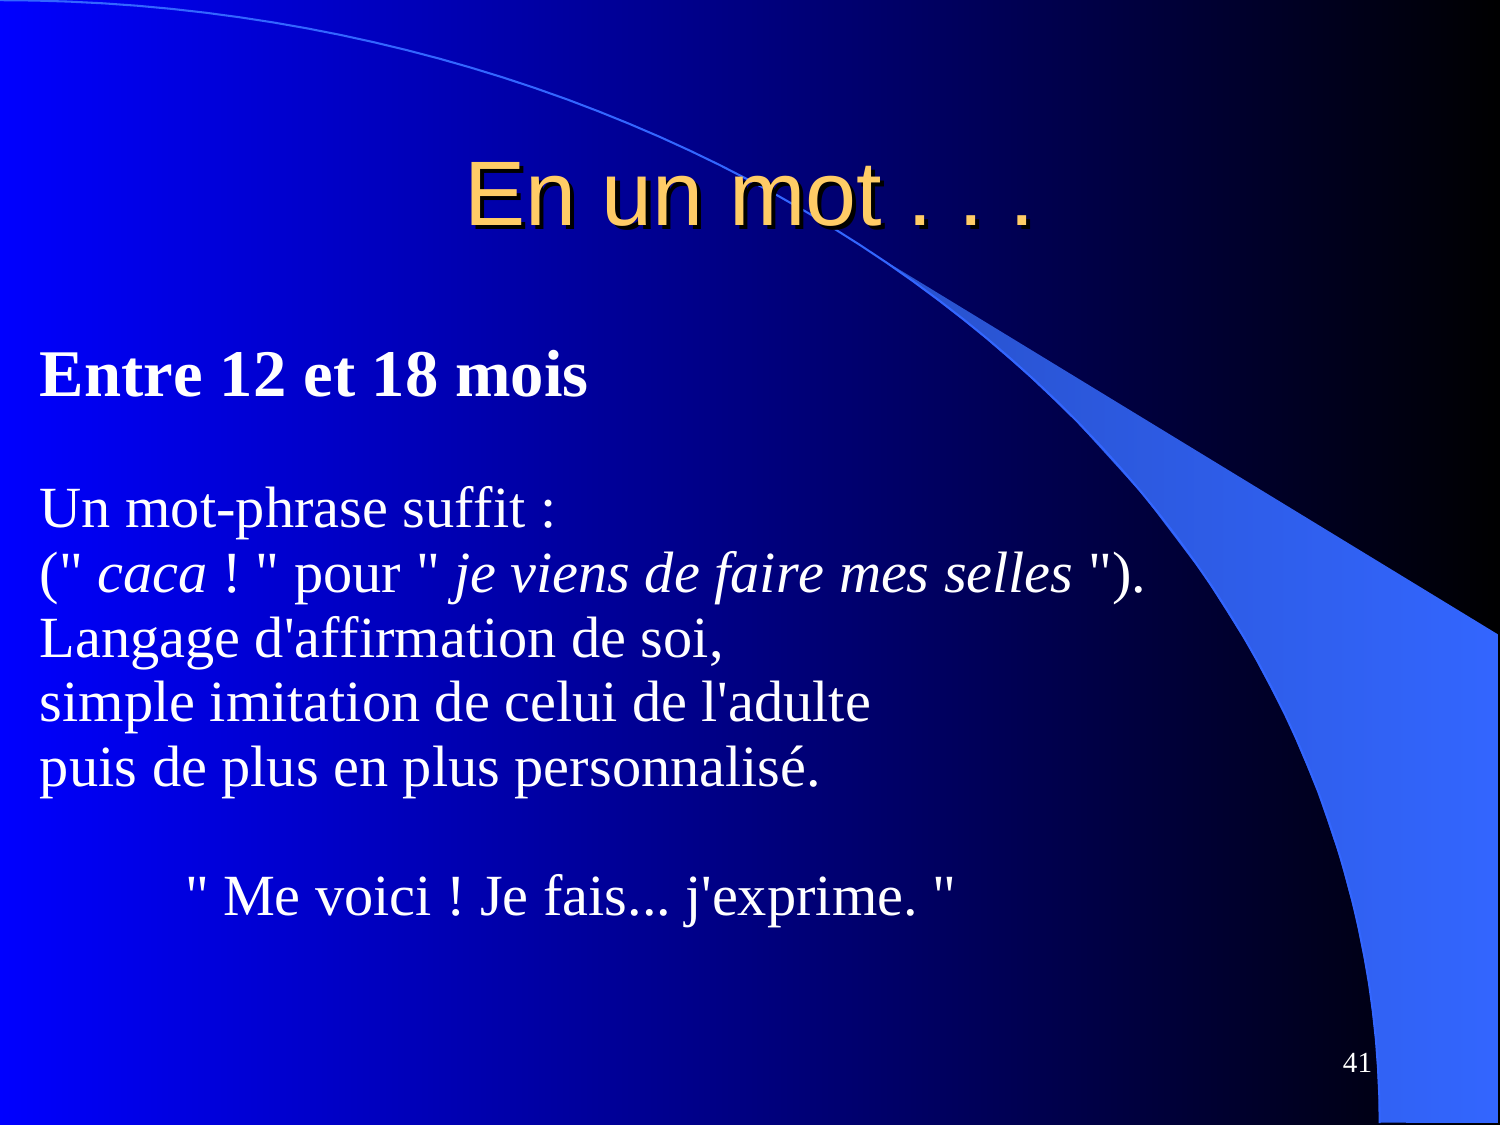

# En un mot . . .
Entre 12 et 18 mois
Un mot-phrase suffit :
(" caca ! " pour " je viens de faire mes selles ").
Langage d'affirmation de soi,
simple imitation de celui de l'adulte
puis de plus en plus personnalisé.
 " Me voici ! Je fais... j'exprime. "
41